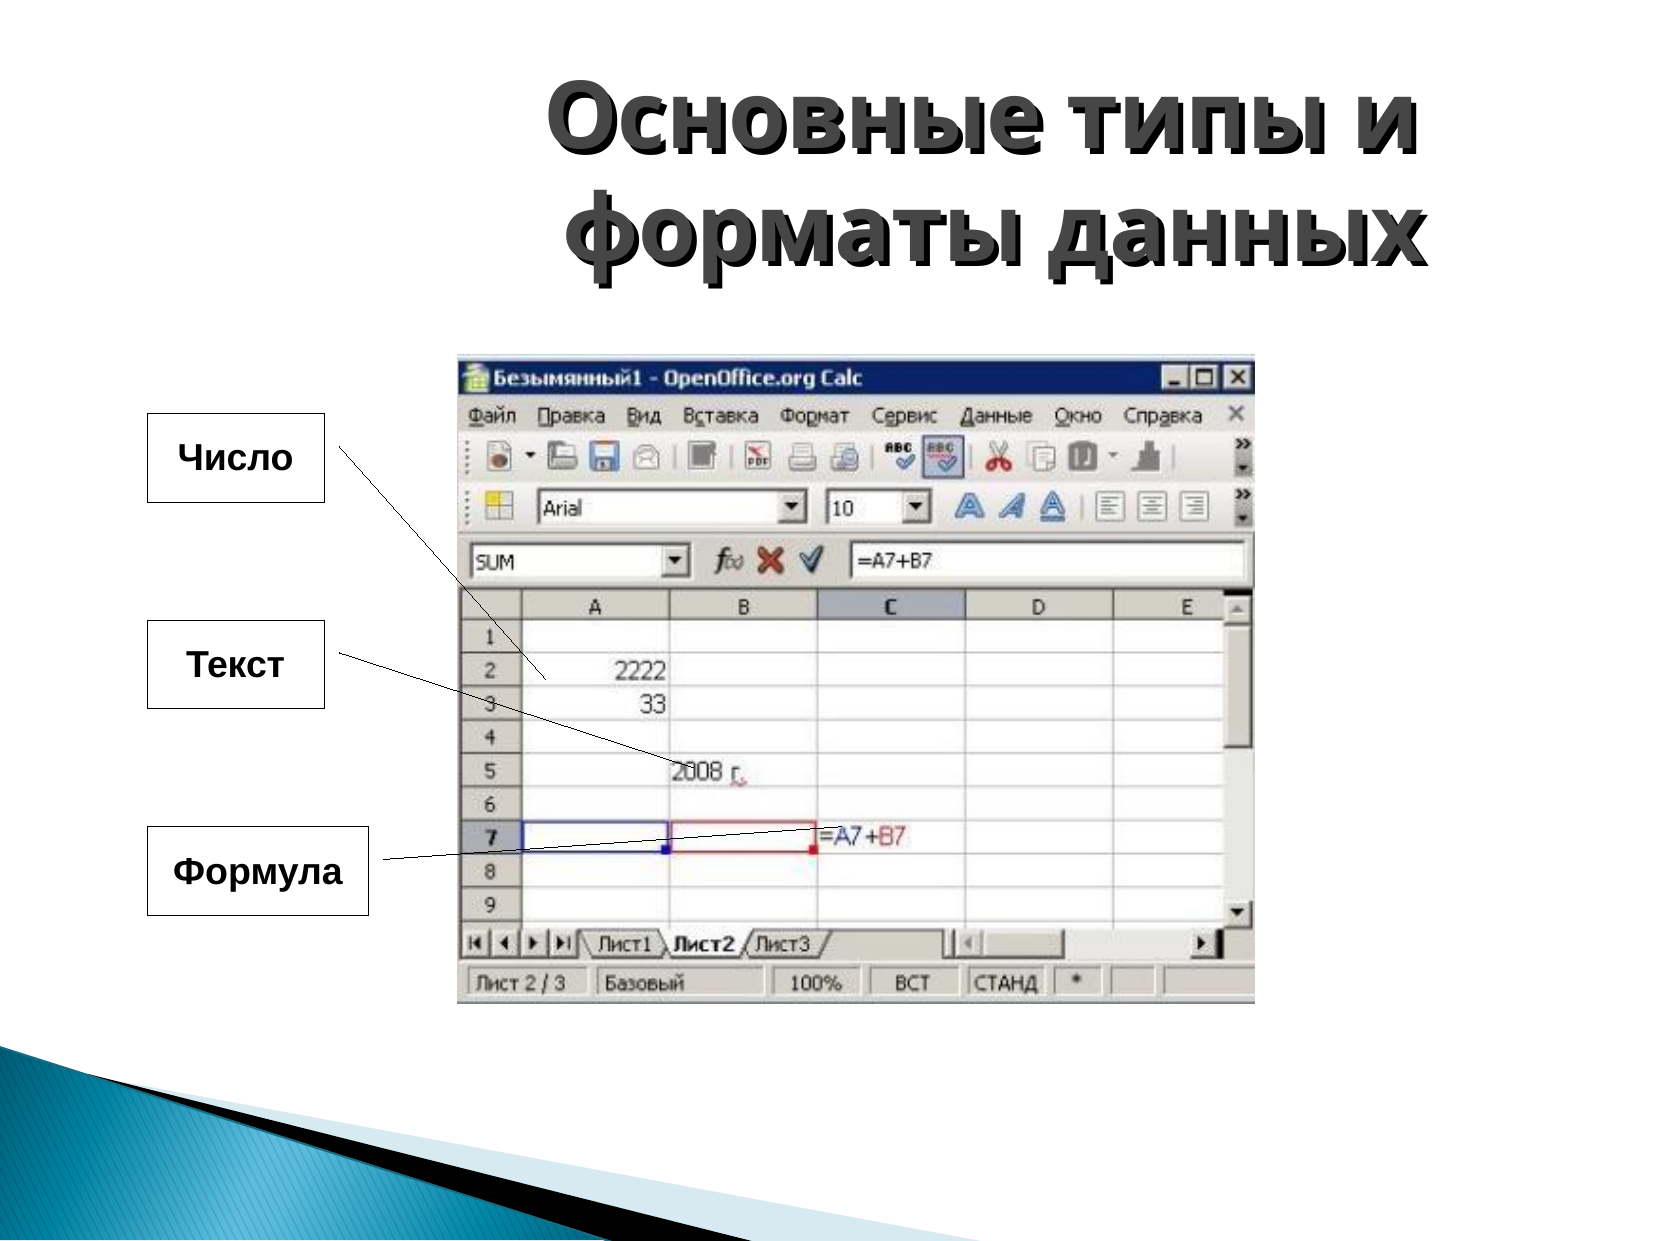

# Основные типы и форматы данных
Число
Текст
Формула